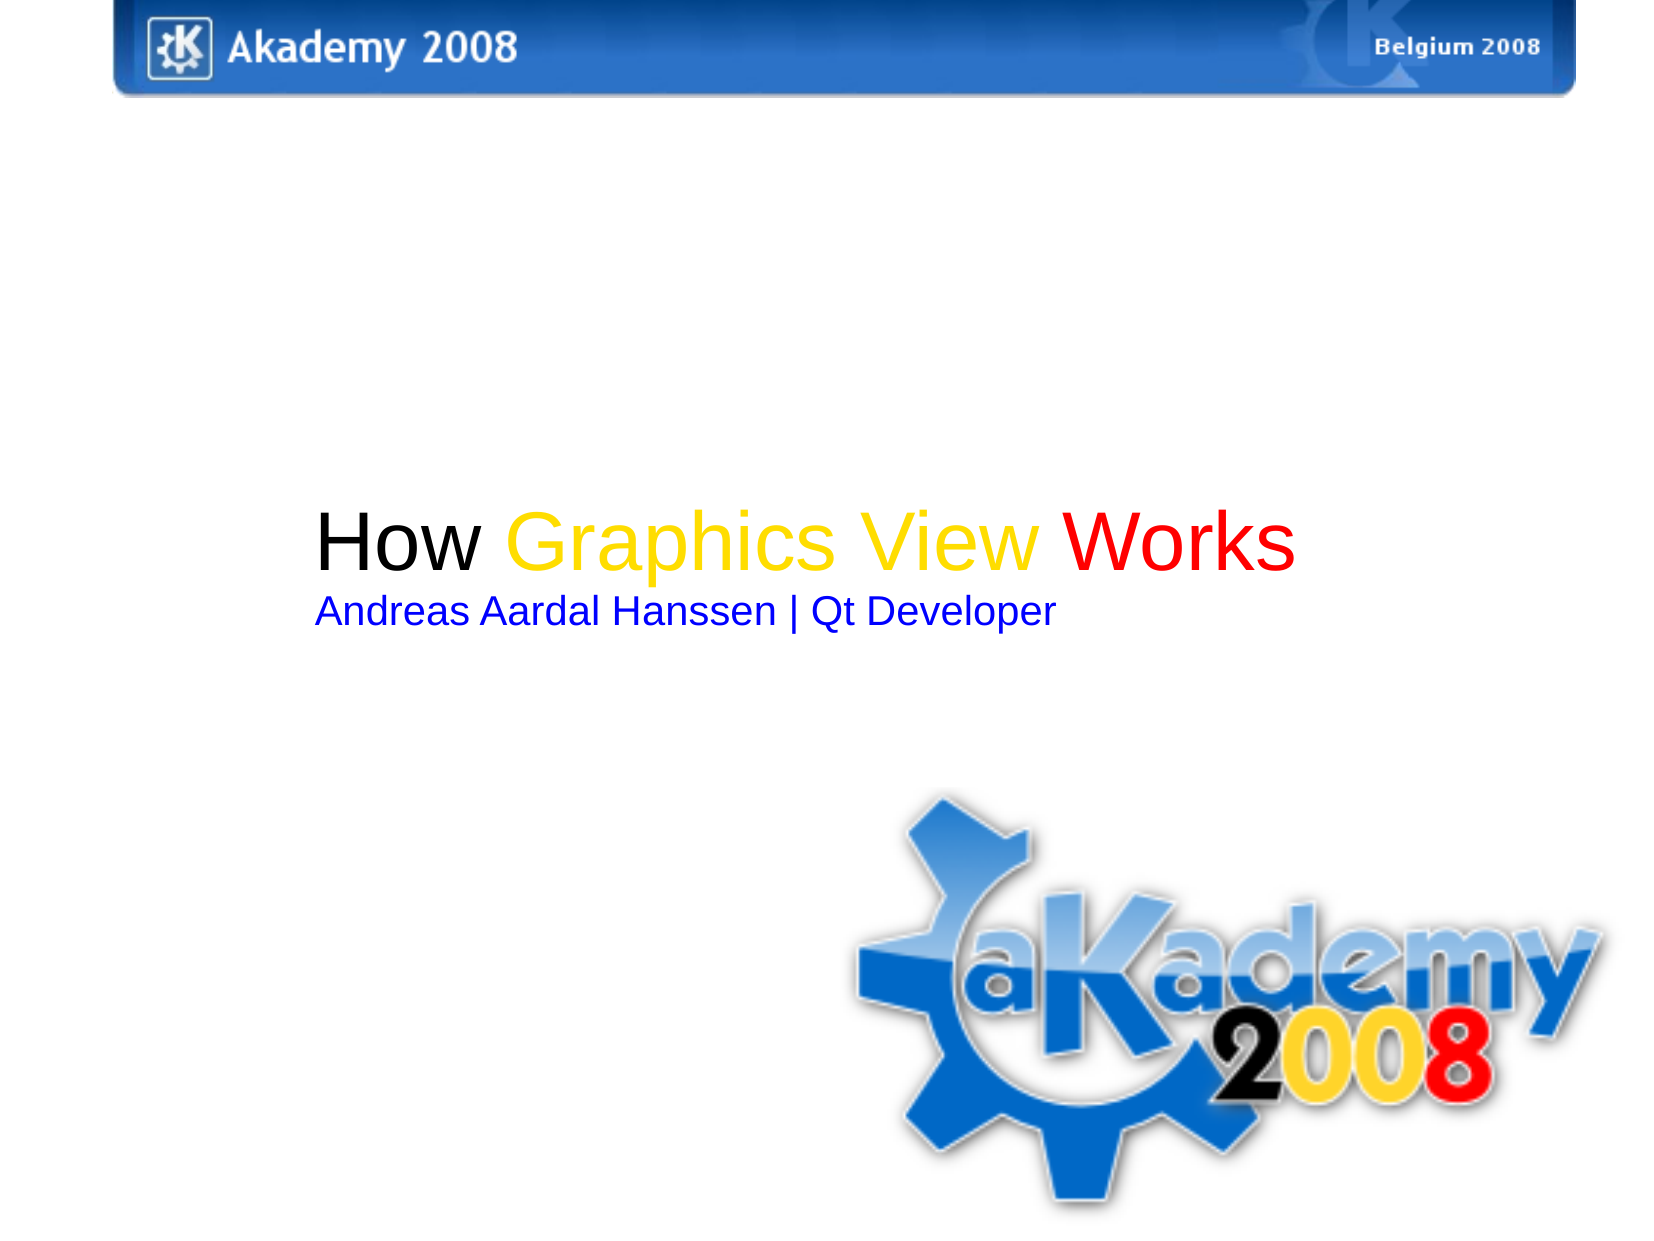

How Graphics View Works
Andreas Aardal Hanssen | Qt Developer